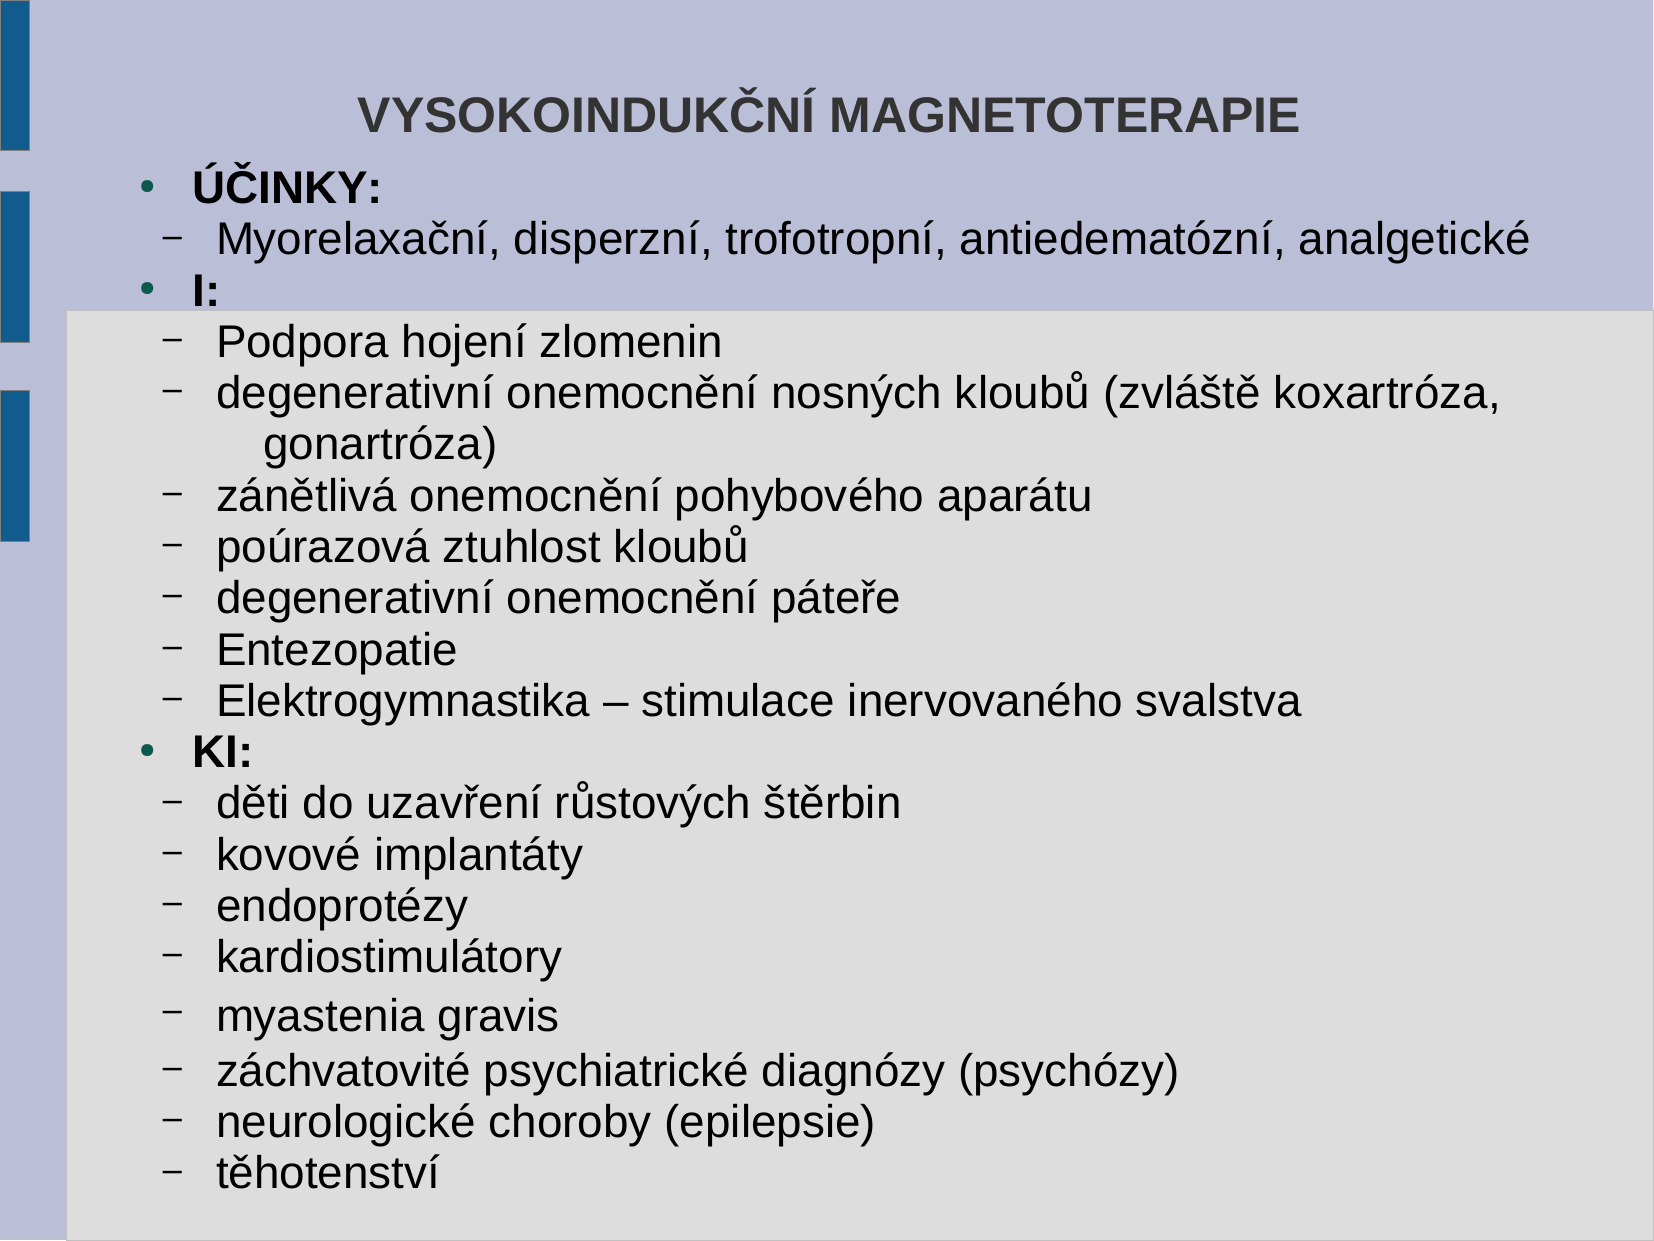

# VYSOKOINDUKČNÍ MAGNETOTERAPIE
ÚČINKY:
Myorelaxační, disperzní, trofotropní, antiedematózní, analgetické
I:
Podpora hojení zlomenin
degenerativní onemocnění nosných kloubů (zvláště koxartróza, gonartróza)
zánětlivá onemocnění pohybového aparátu
poúrazová ztuhlost kloubů
degenerativní onemocnění páteře
Entezopatie
Elektrogymnastika – stimulace inervovaného svalstva
KI:
děti do uzavření růstových štěrbin
kovové implantáty
endoprotézy
kardiostimulátory
myastenia gravis
záchvatovité psychiatrické diagnózy (psychózy)
neurologické choroby (epilepsie)
těhotenství